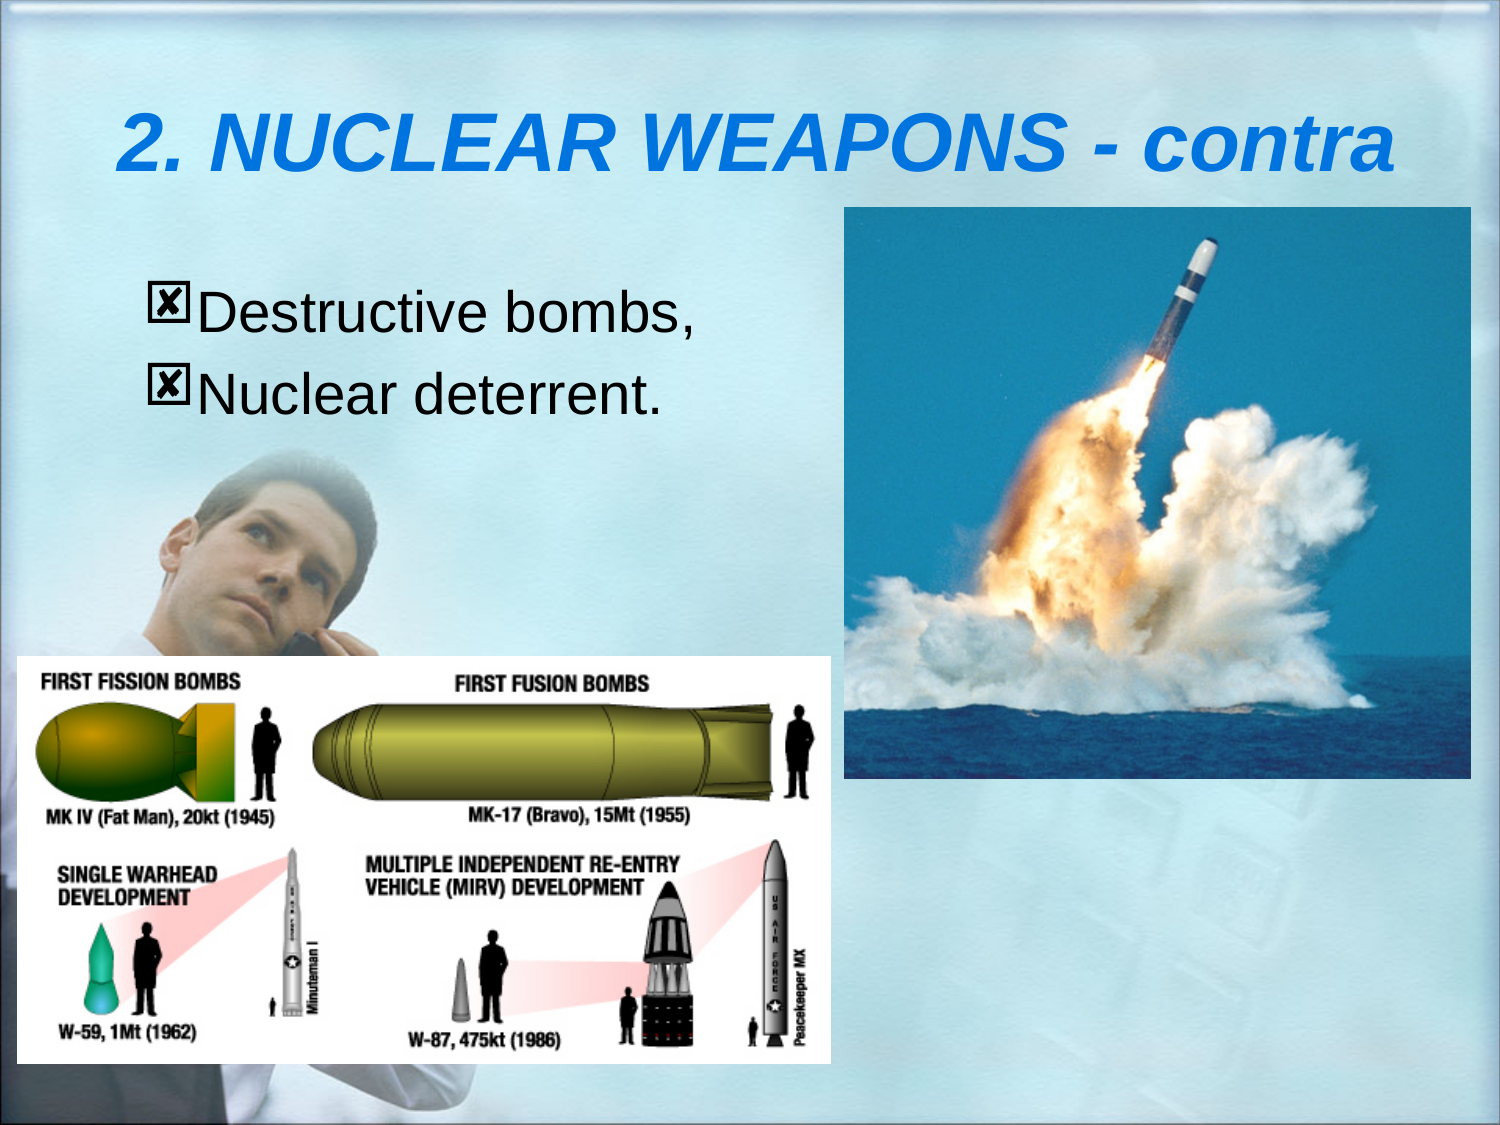

# 2. NUCLEAR WEAPONS - contra
Destructive bombs,
Nuclear deterrent.